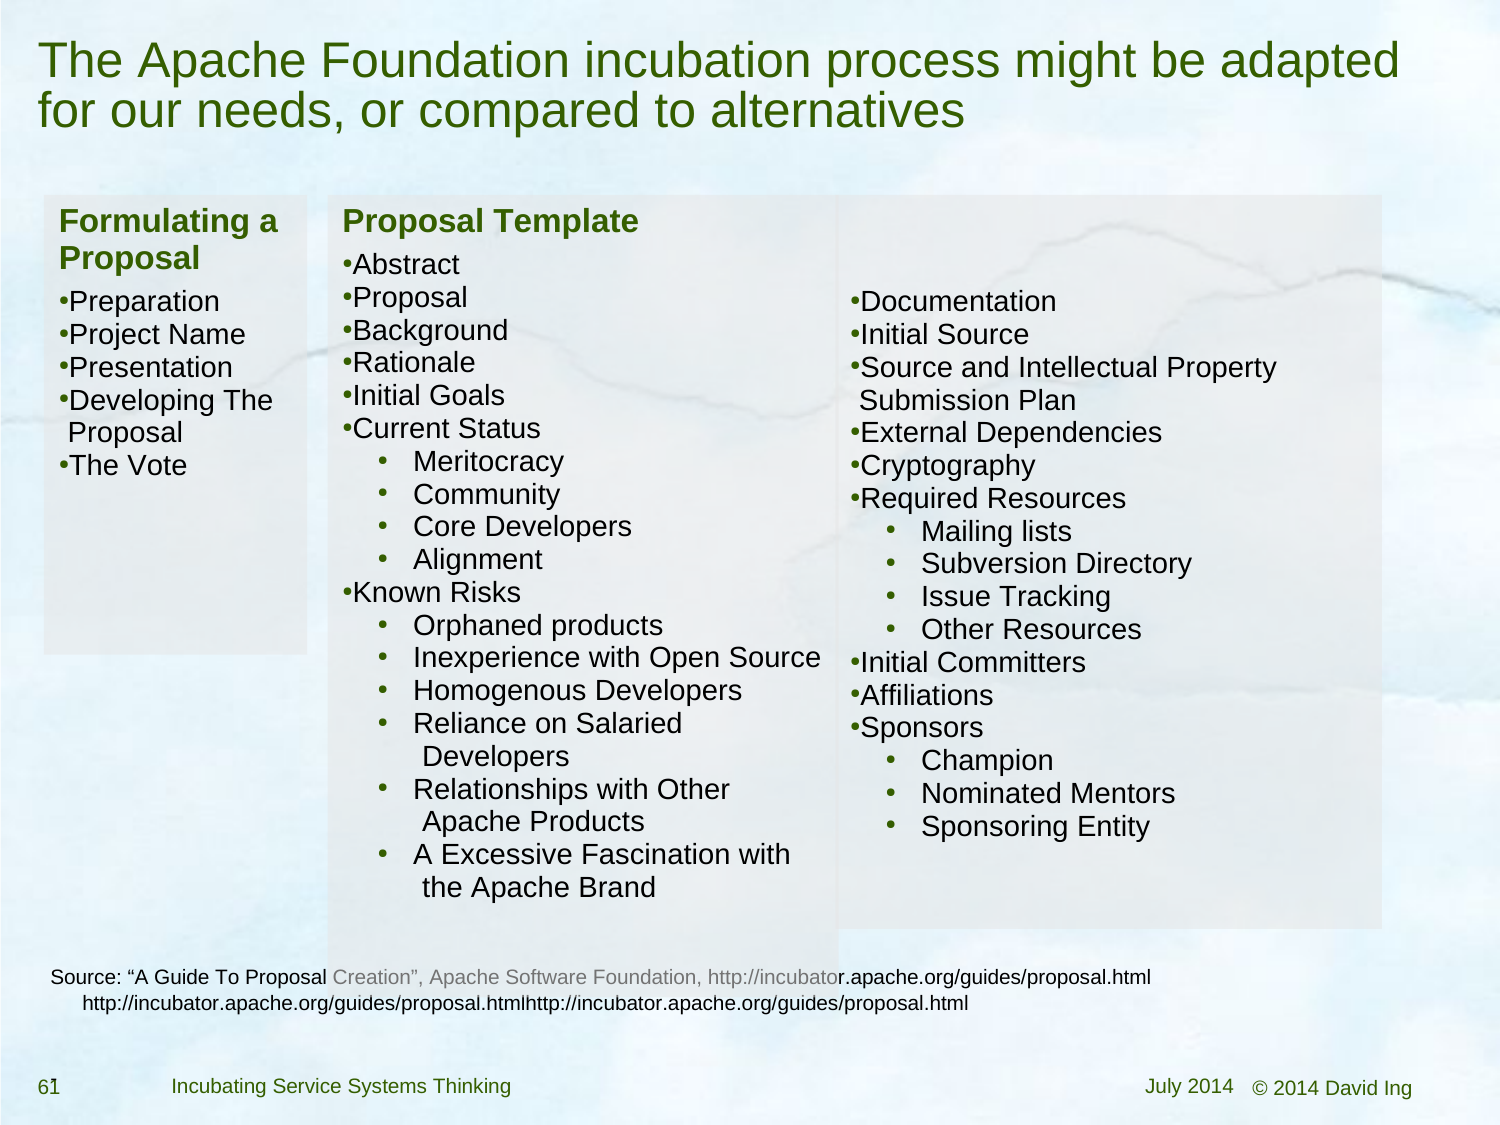

# The Apache Foundation incubation process might be adapted for our needs, or compared to alternatives
Formulating a Proposal
Preparation
Project Name
Presentation
Developing The Proposal
The Vote
Proposal Template
Abstract
Proposal
Background
Rationale
Initial Goals
Current Status
Meritocracy
Community
Core Developers
Alignment
Known Risks
Orphaned products
Inexperience with Open Source
Homogenous Developers
Reliance on Salaried Developers
Relationships with Other Apache Products
A Excessive Fascination with the Apache Brand
Documentation
Initial Source
Source and Intellectual Property Submission Plan
External Dependencies
Cryptography
Required Resources
Mailing lists
Subversion Directory
Issue Tracking
Other Resources
Initial Committers
Affiliations
Sponsors
Champion
Nominated Mentors
Sponsoring Entity
Source: “A Guide To Proposal Creation”, Apache Software Foundation, http://incubator.apache.org/guides/proposal.html http://incubator.apache.org/guides/proposal.htmlhttp://incubator.apache.org/guides/proposal.html
-
Incubating Service Systems Thinking
July 2014
61